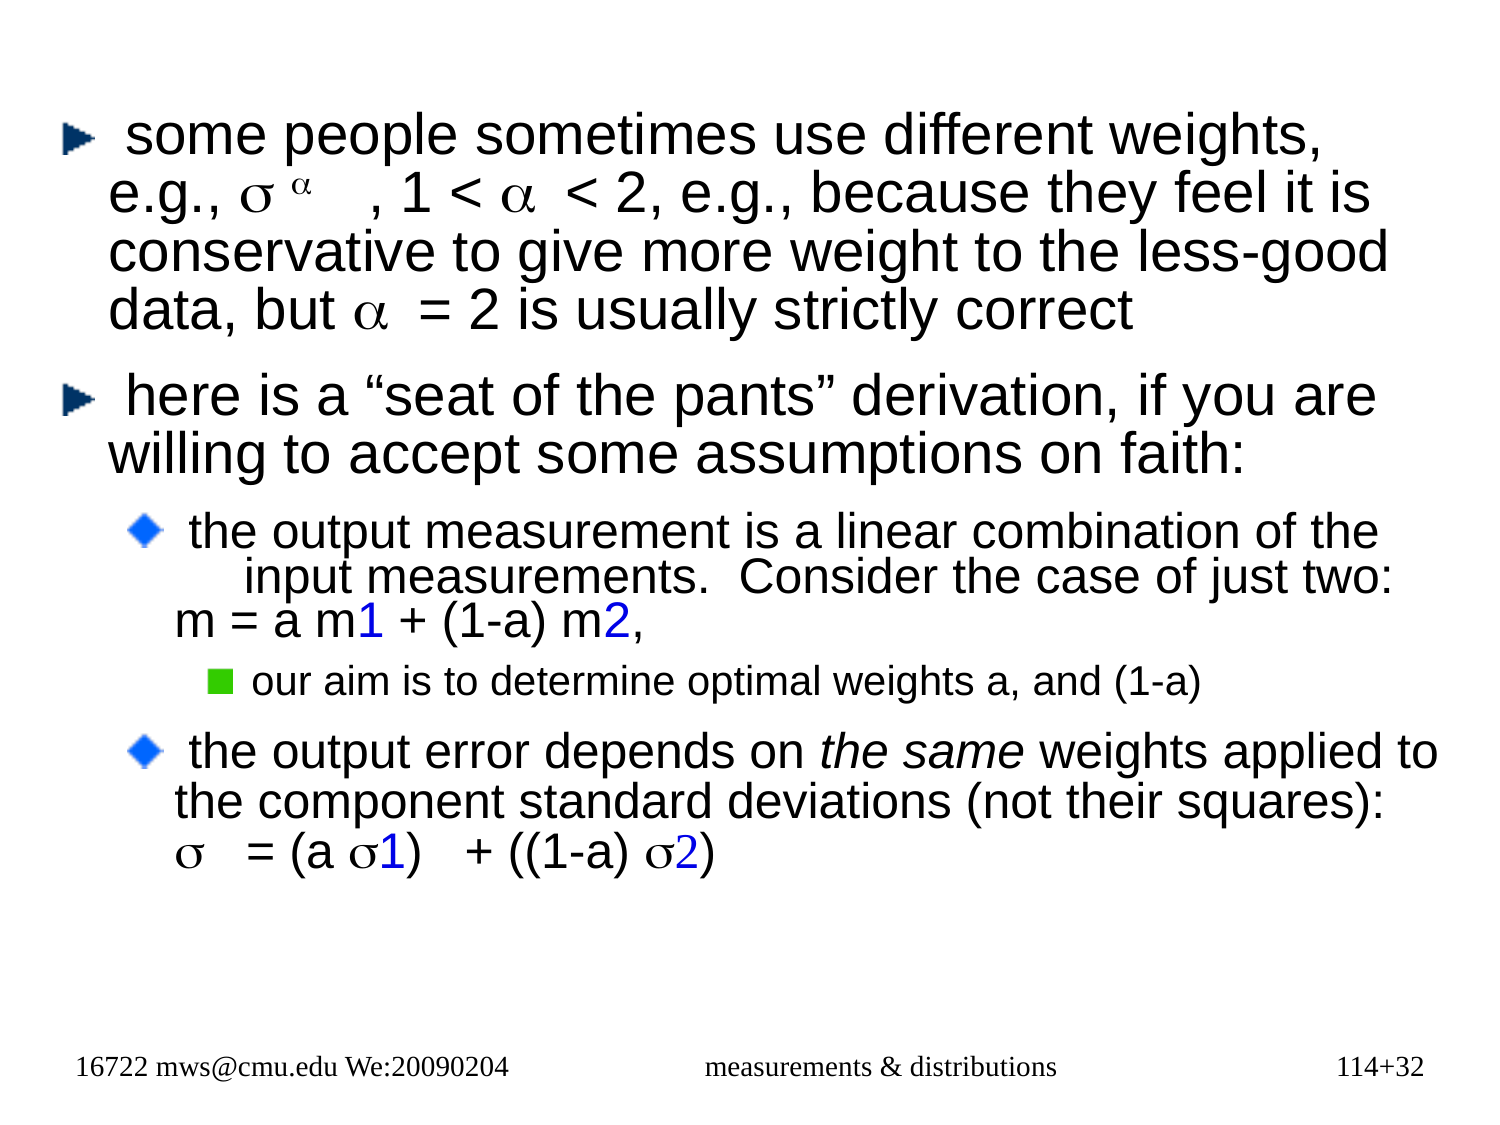

# some people sometimes use different weights, e.g., a, 1 < < 2, e.g., because they feel it is conservative to give more weight to the less-good data, but = 2 is usually strictly correct
 here is a “seat of the pants” derivation, if you are willing to accept some assumptions on faith:
 the output measurement is a linear combination of the input measurements. Consider the case of just two:
m = a m1 + (1-a) m2,
 our aim is to determine optimal weights a, and (1-a)
 the output error depends on the same weights applied to the component standard deviations (not their squares):
2 = (a 1)2 + ((1-a) )2
16722 mws@cmu.edu We:20090204
measurements & distributions
32